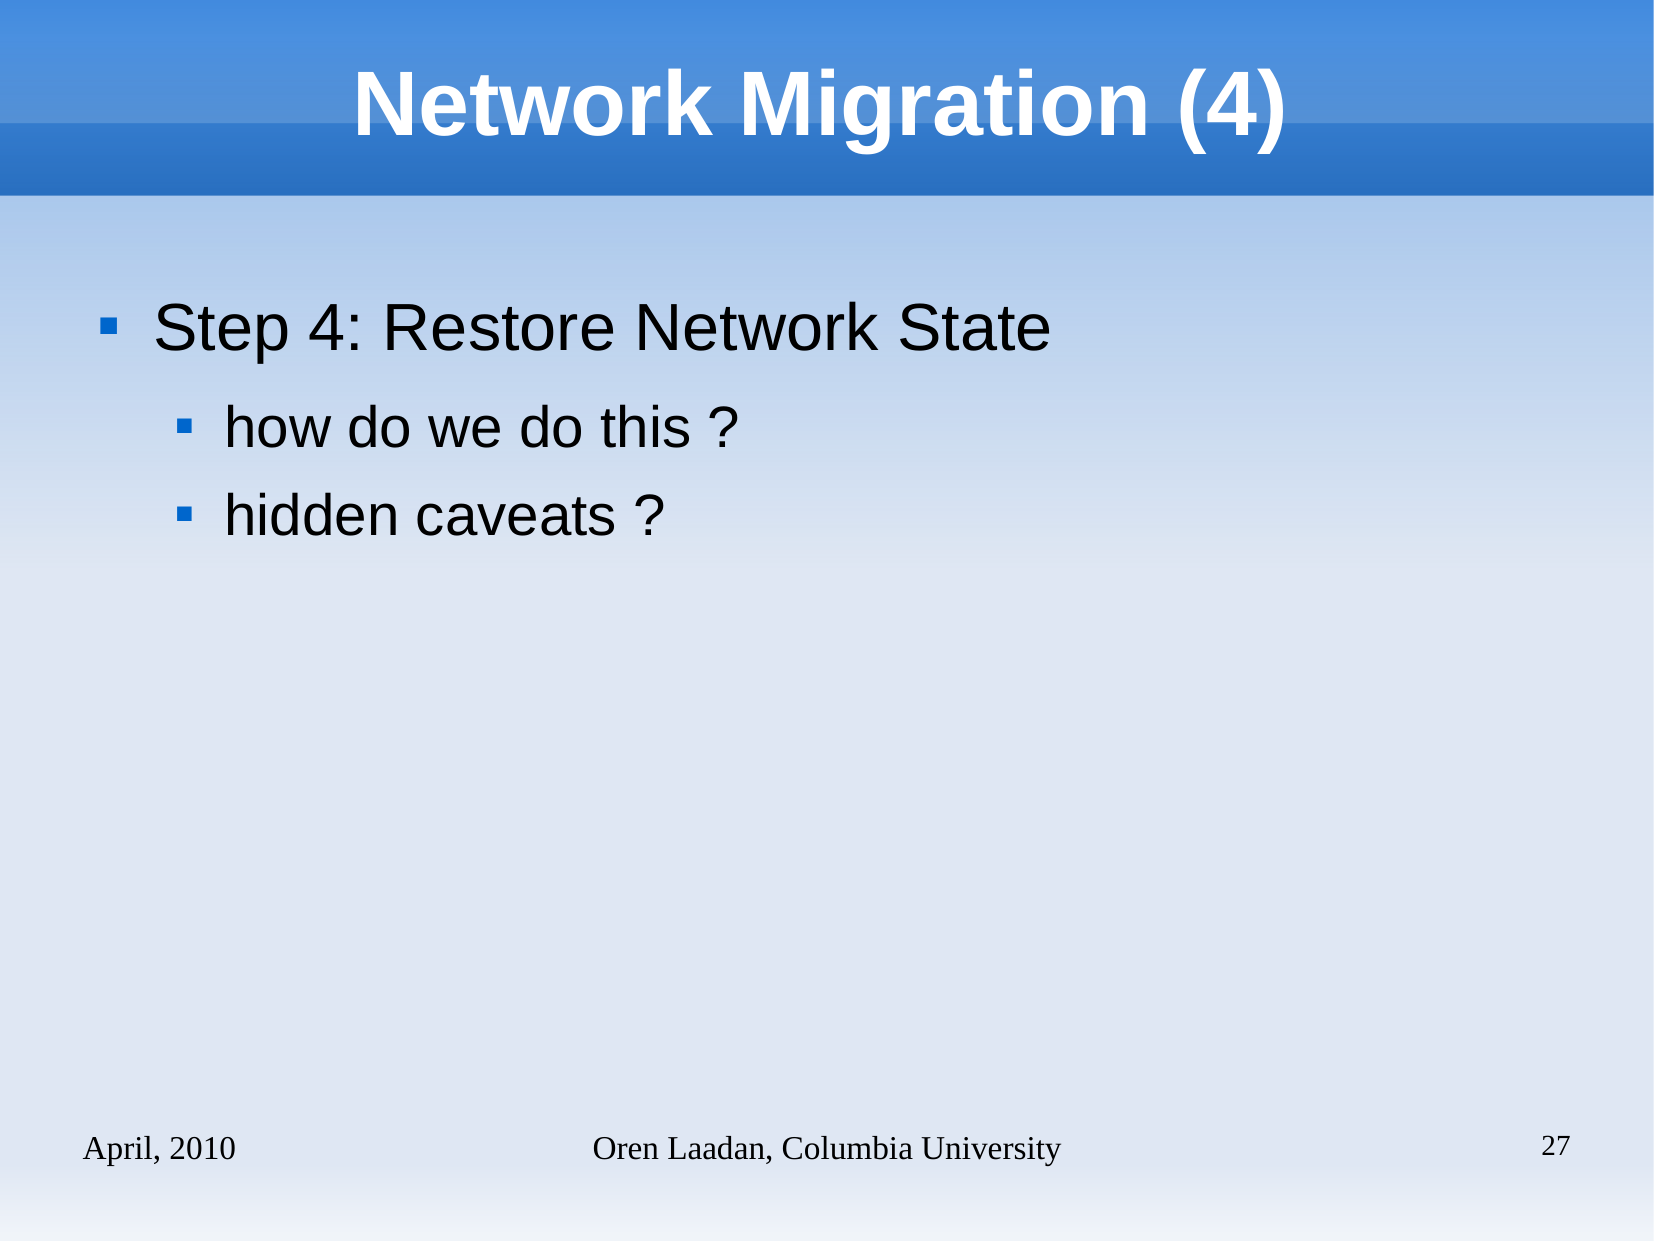

# Network Migration (4)
Step 4: Restore Network State
how do we do this ?
hidden caveats ?
27